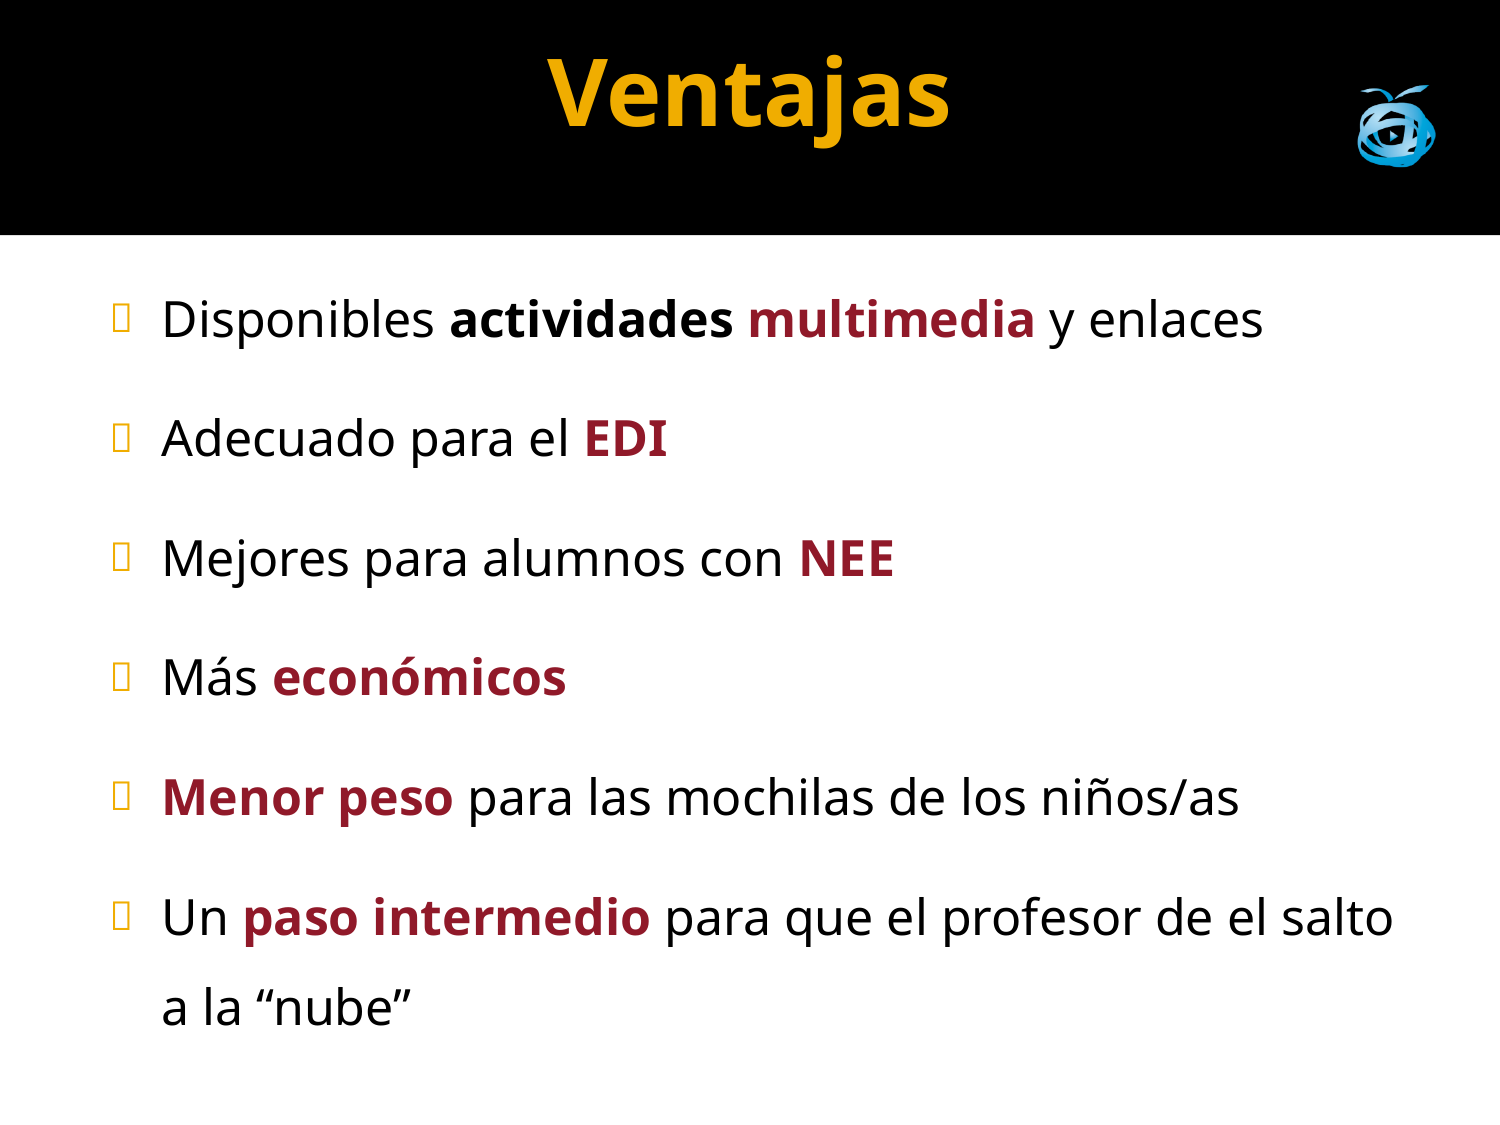

# Ventajas
Disponibles actividades multimedia y enlaces
Adecuado para el EDI
Mejores para alumnos con NEE
Más económicos
Menor peso para las mochilas de los niños/as
Un paso intermedio para que el profesor de el salto a la “nube”